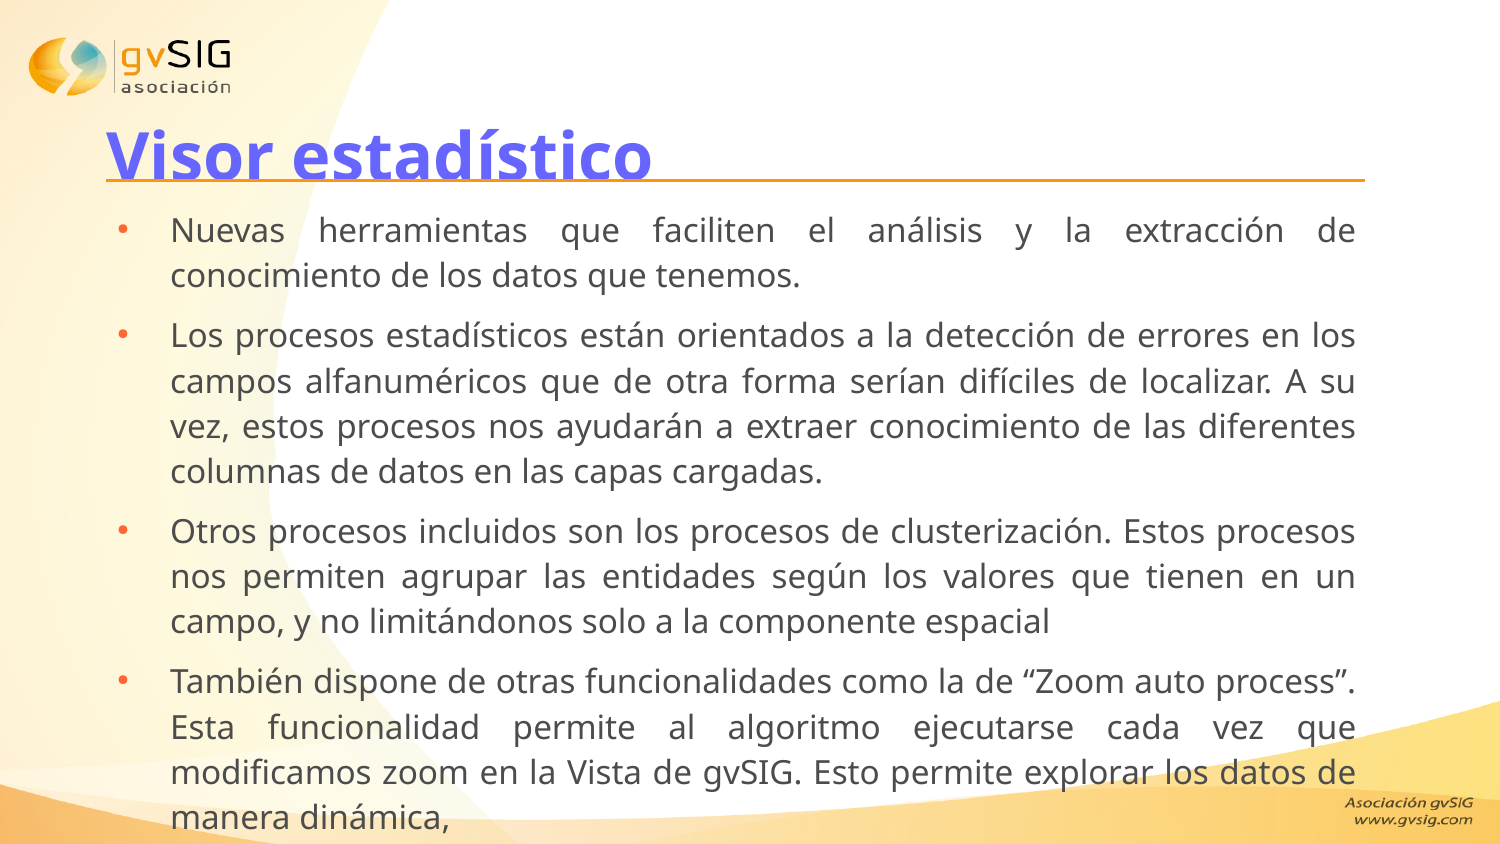

# Visor estadístico
Nuevas herramientas que faciliten el análisis y la extracción de conocimiento de los datos que tenemos.
Los procesos estadísticos están orientados a la detección de errores en los campos alfanuméricos que de otra forma serían difíciles de localizar. A su vez, estos procesos nos ayudarán a extraer conocimiento de las diferentes columnas de datos en las capas cargadas.
Otros procesos incluidos son los procesos de clusterización. Estos procesos nos permiten agrupar las entidades según los valores que tienen en un campo, y no limitándonos solo a la componente espacial
También dispone de otras funcionalidades como la de “Zoom auto process”. Esta funcionalidad permite al algoritmo ejecutarse cada vez que modificamos zoom en la Vista de gvSIG. Esto permite explorar los datos de manera dinámica,